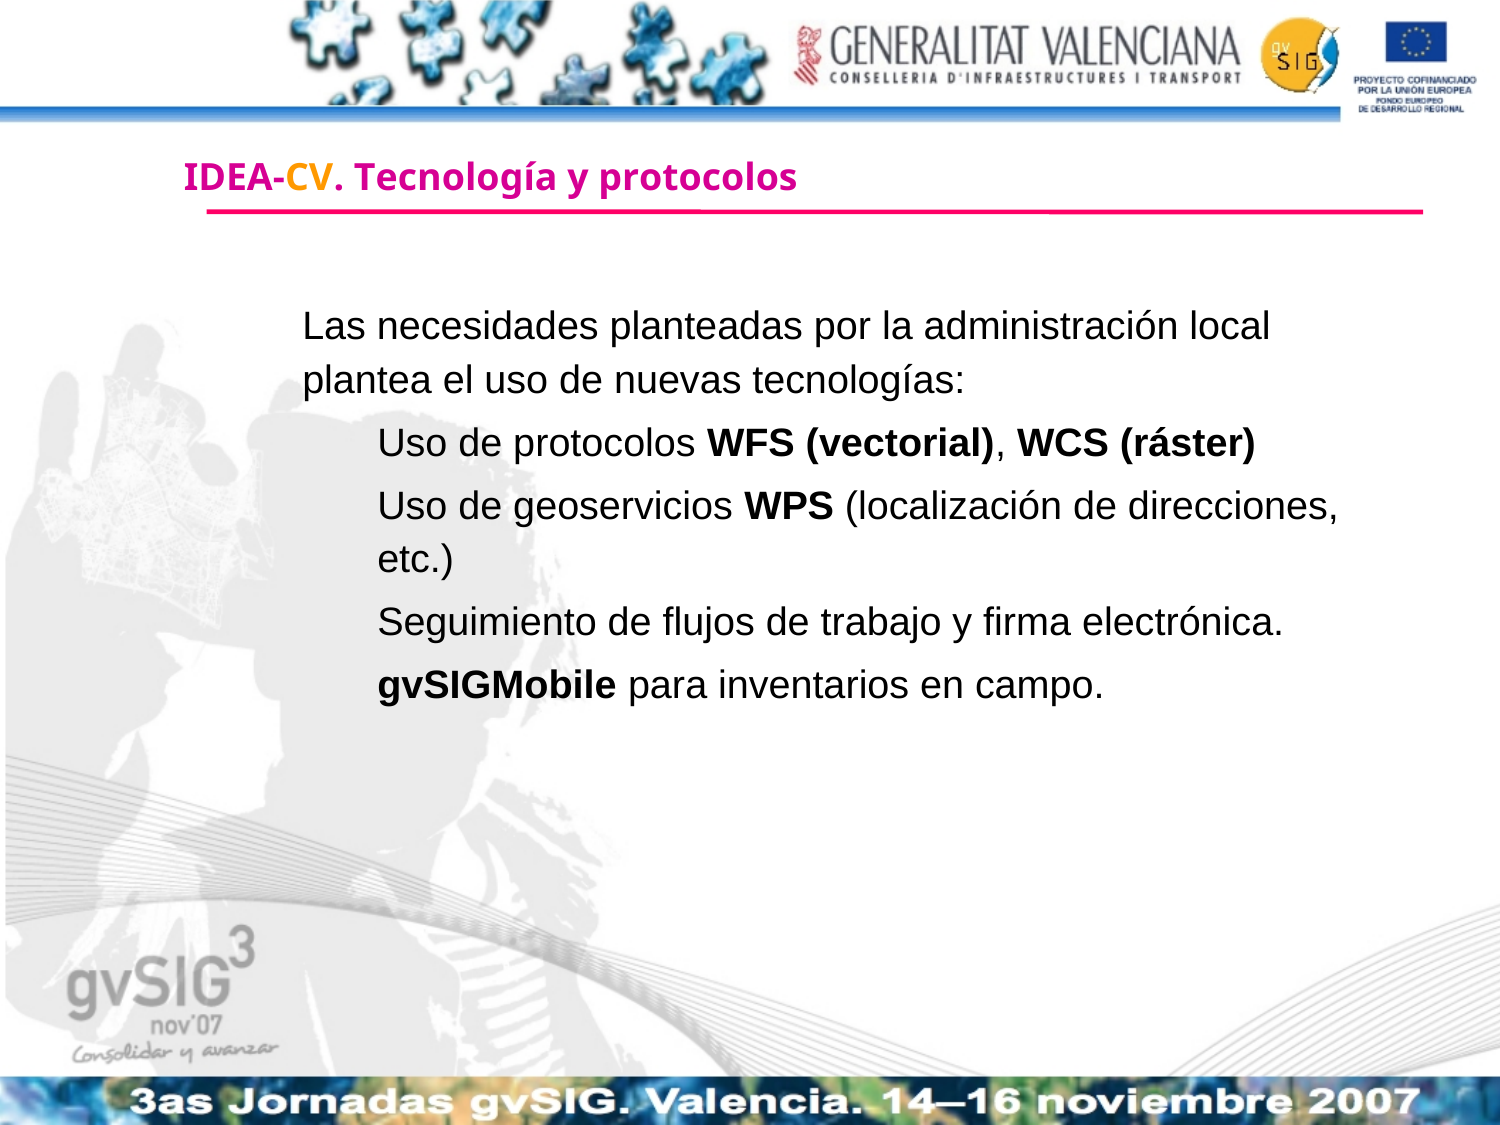

IDEA-CV. Tecnología y protocolos
Las necesidades planteadas por la administración local plantea el uso de nuevas tecnologías:
Uso de protocolos WFS (vectorial), WCS (ráster)
Uso de geoservicios WPS (localización de direcciones, etc.)
Seguimiento de flujos de trabajo y firma electrónica.
gvSIGMobile para inventarios en campo.